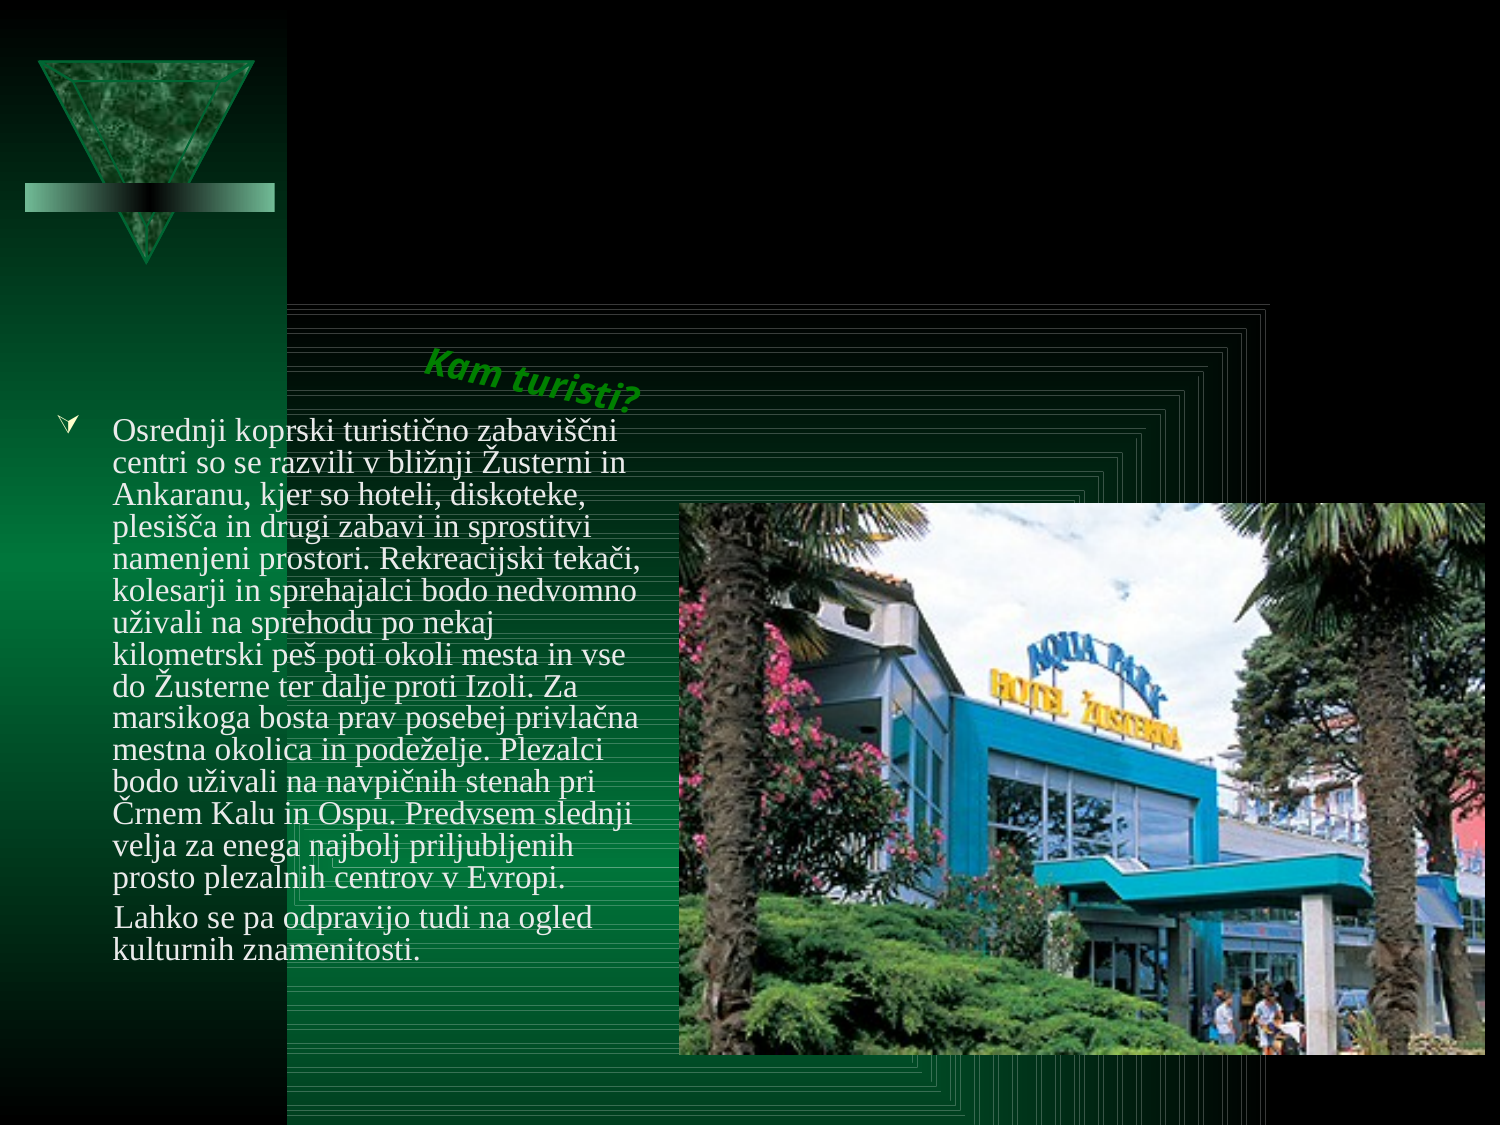

#
Kam turisti?
Osrednji koprski turistično zabaviščni centri so se razvili v bližnji Žusterni in Ankaranu, kjer so hoteli, diskoteke, plesišča in drugi zabavi in sprostitvi namenjeni prostori. Rekreacijski tekači, kolesarji in sprehajalci bodo nedvomno uživali na sprehodu po nekaj kilometrski peš poti okoli mesta in vse do Žusterne ter dalje proti Izoli. Za marsikoga bosta prav posebej privlačna mestna okolica in podeželje. Plezalci bodo uživali na navpičnih stenah pri Črnem Kalu in Ospu. Predvsem slednji velja za enega najbolj priljubljenih prosto plezalnih centrov v Evropi.
 Lahko se pa odpravijo tudi na ogled kulturnih znamenitosti.